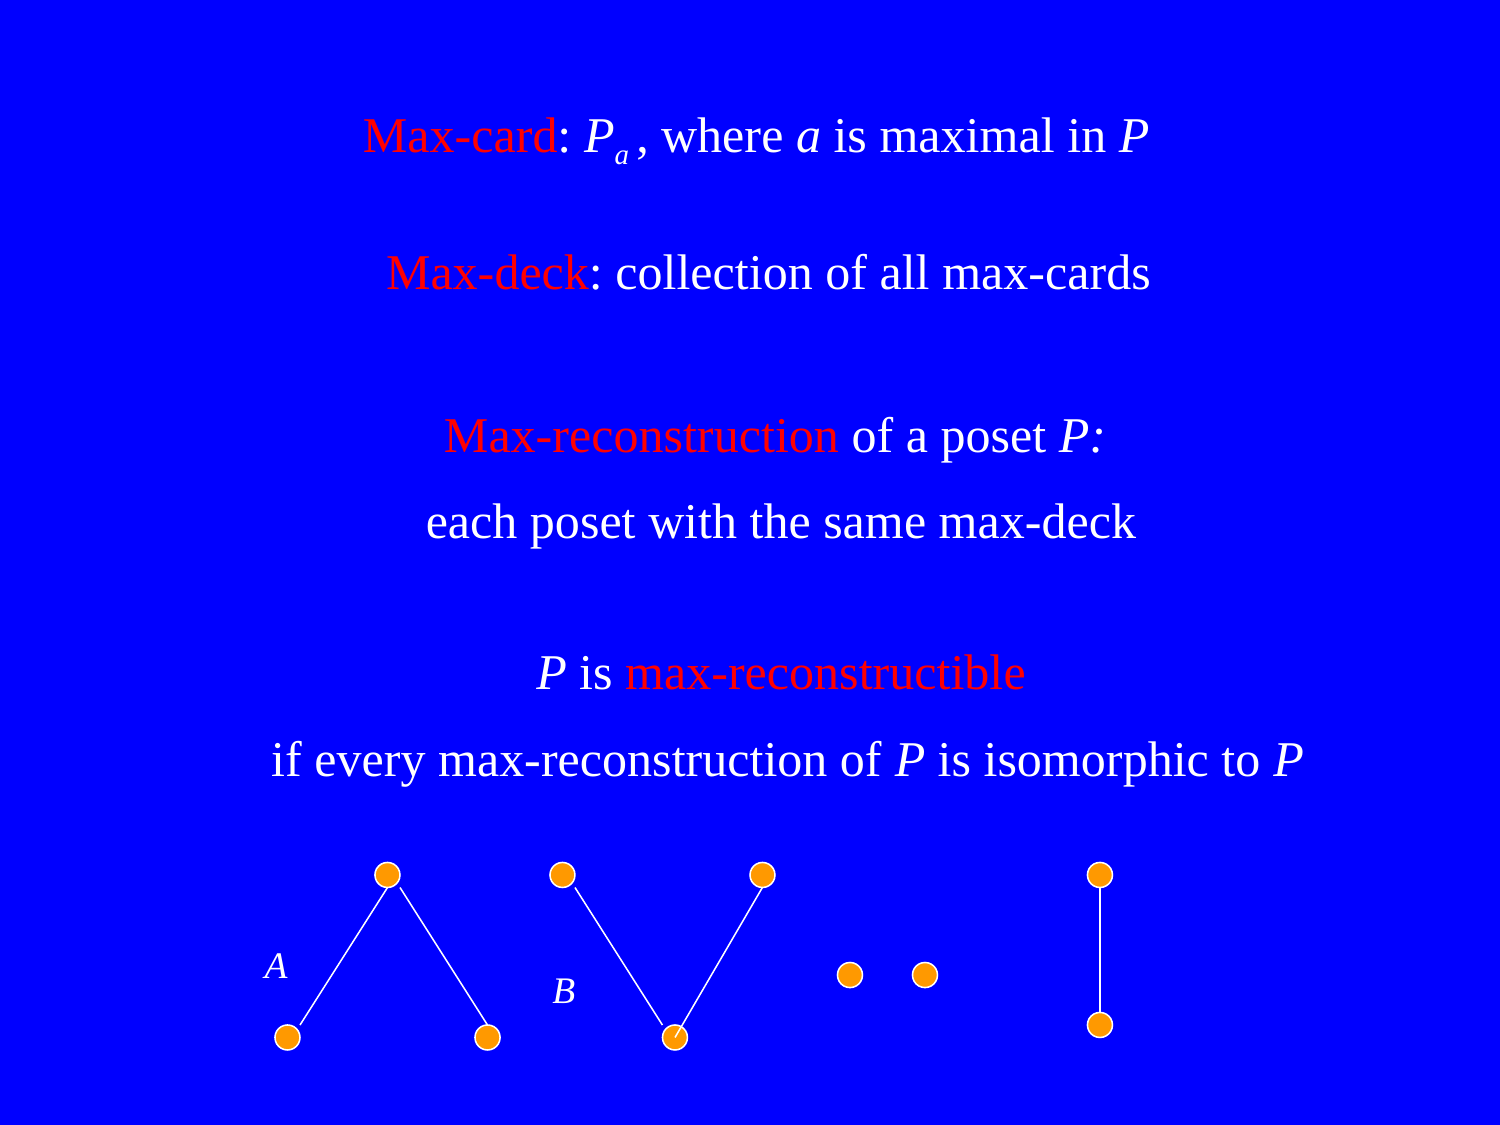

Max-card: Pa , where a is maximal in P
Max-deck: collection of all max-cards
Max-reconstruction of a poset P:
each poset with the same max-deck
P is max-reconstructible
if every max-reconstruction of P is isomorphic to P
A
B